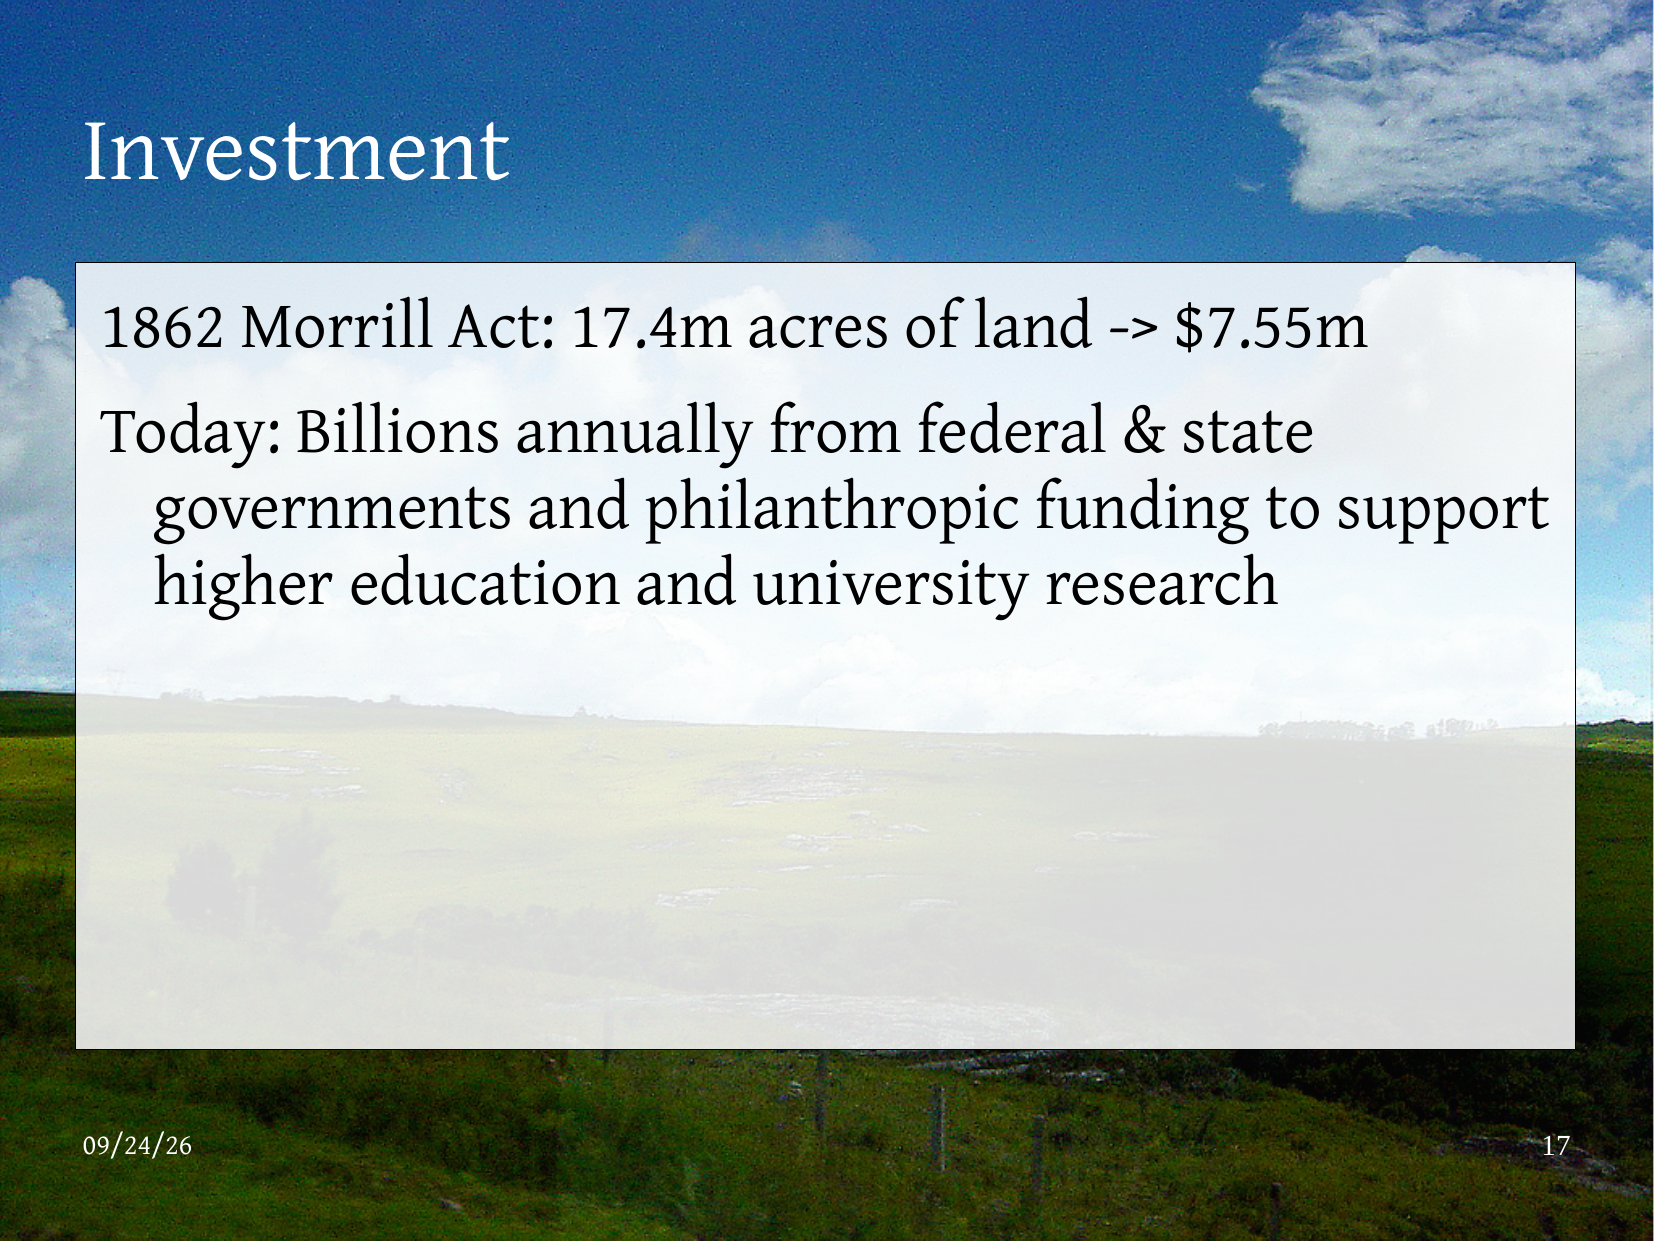

# Investment
1862 Morrill Act: 17.4m acres of land -> $7.55m
Today: Billions annually from federal & state governments and philanthropic funding to support higher education and university research
17